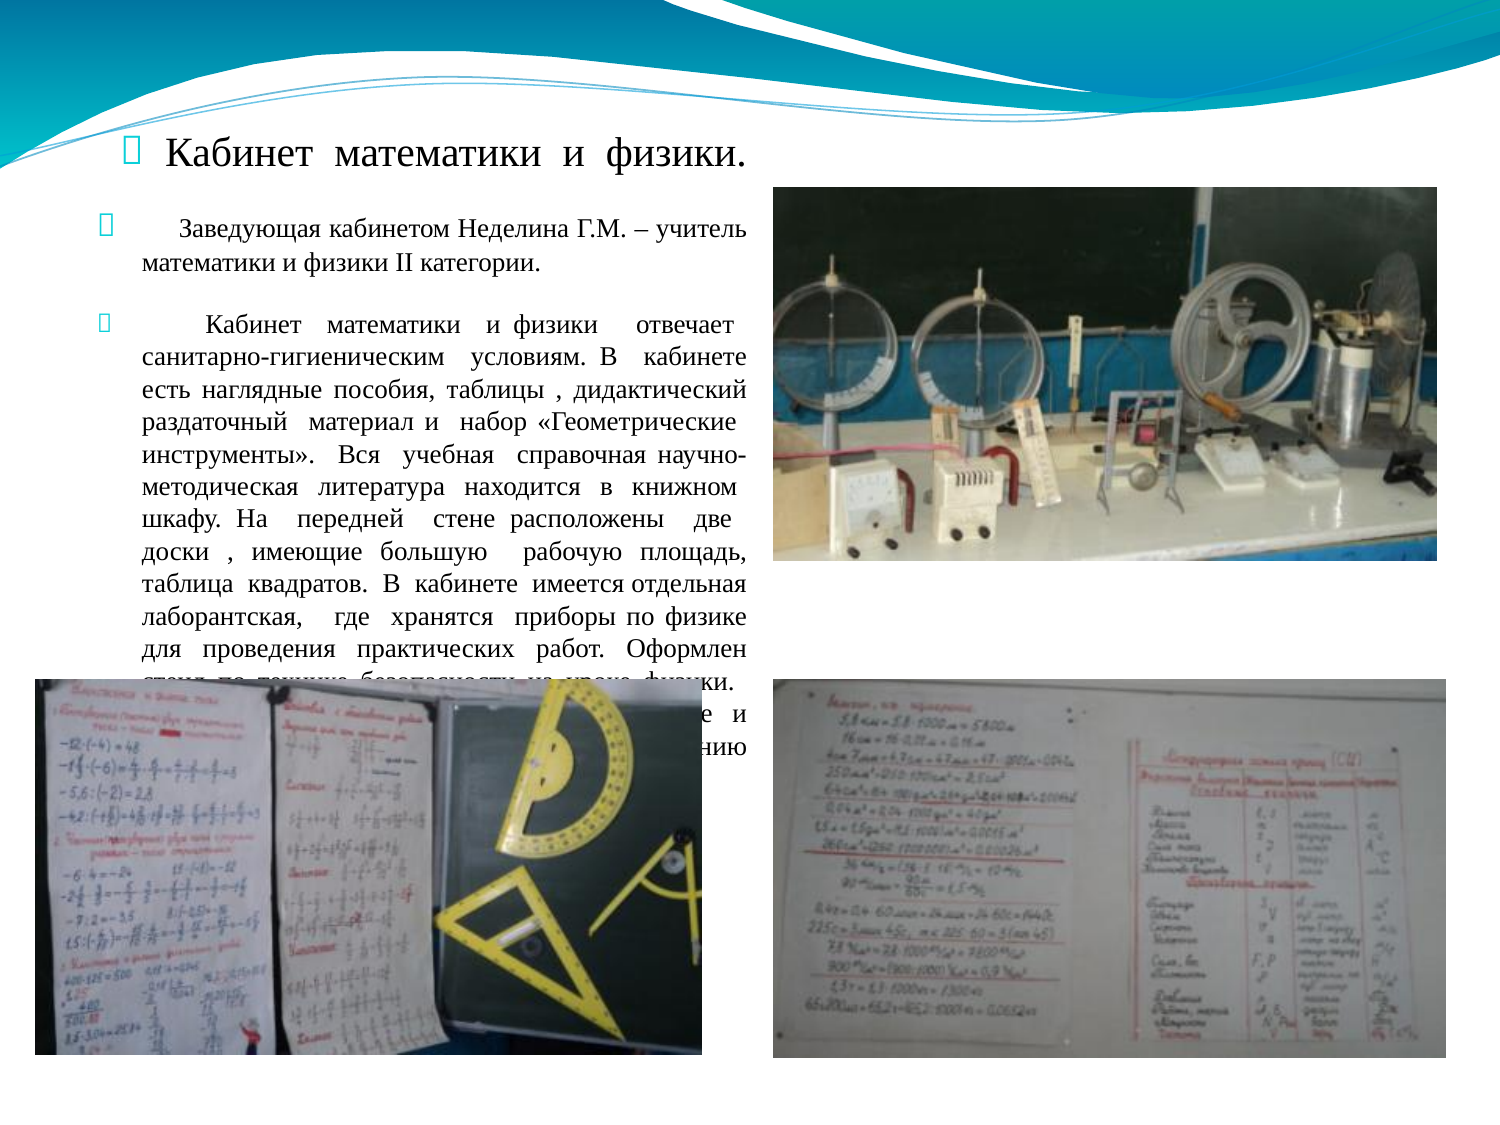

# Кабинет математики и физики.
 Заведующая кабинетом Неделина Г.М. – учитель математики и физики II категории.
 Кабинет математики и физики отвечает санитарно-гигиеническим условиям. В кабинете есть наглядные пособия, таблицы , дидактический раздаточный материал и набор «Геометрические инструменты». Вся учебная справочная научно-методическая литература находится в книжном шкафу. На передней стене расположены две доски , имеющие большую рабочую площадь, таблица квадратов. В кабинете имеется отдельная лаборантская, где хранятся приборы по физике для проведения практических работ. Оформлен стенд по технике безопасности на уроке физики. Каждое пособие , находящееся в кабинете и лаборантской способствует повышению мотивации учебной деятельности.